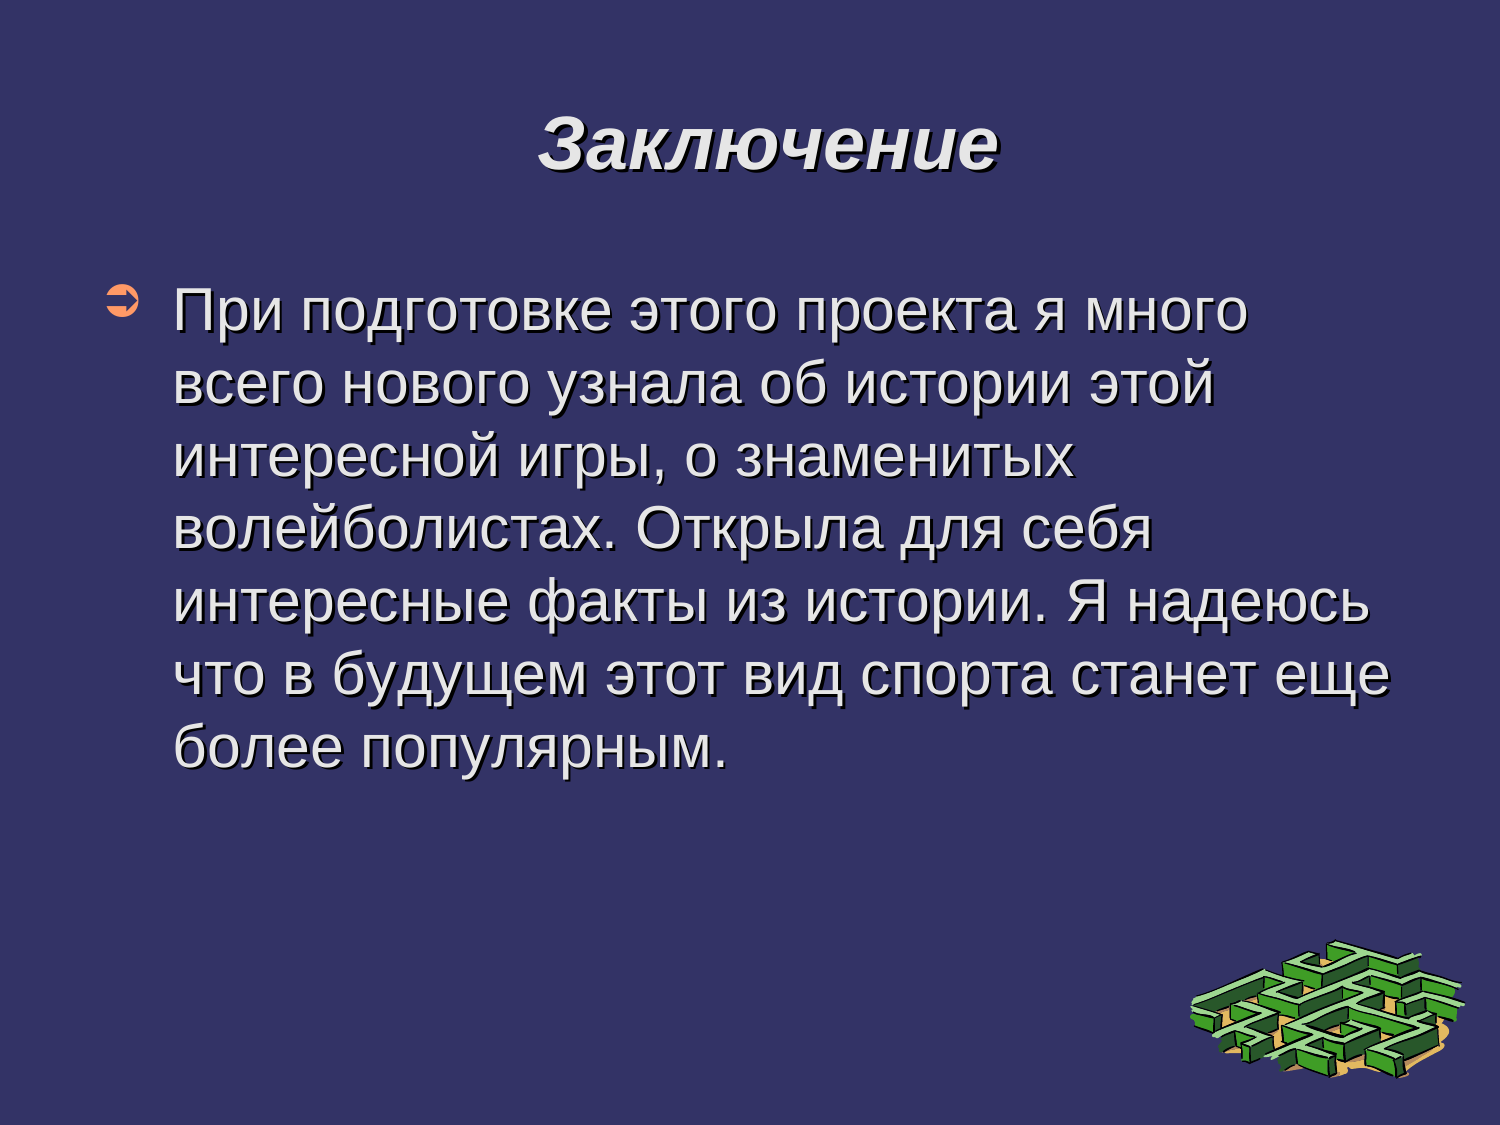

# Заключение
При подготовке этого проекта я много всего нового узнала об истории этой интересной игры, о знаменитых волейболистах. Открыла для себя интересные факты из истории. Я надеюсь что в будущем этот вид спорта станет еще более популярным.